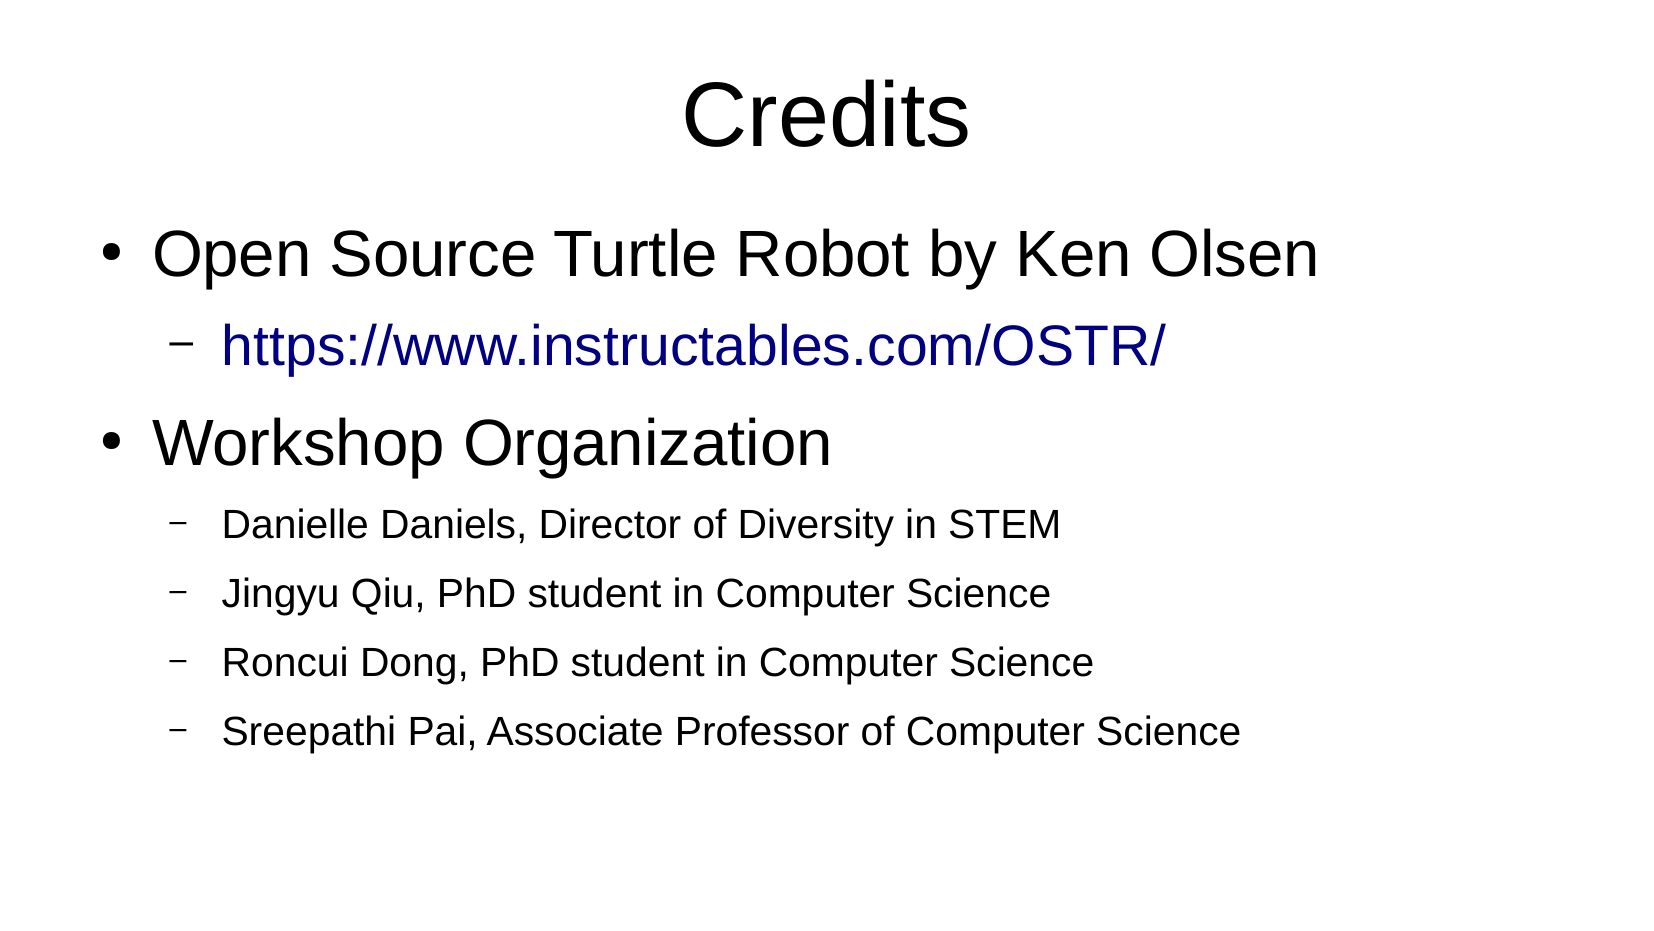

# Credits
Open Source Turtle Robot by Ken Olsen
https://www.instructables.com/OSTR/
Workshop Organization
Danielle Daniels, Director of Diversity in STEM
Jingyu Qiu, PhD student in Computer Science
Roncui Dong, PhD student in Computer Science
Sreepathi Pai, Associate Professor of Computer Science